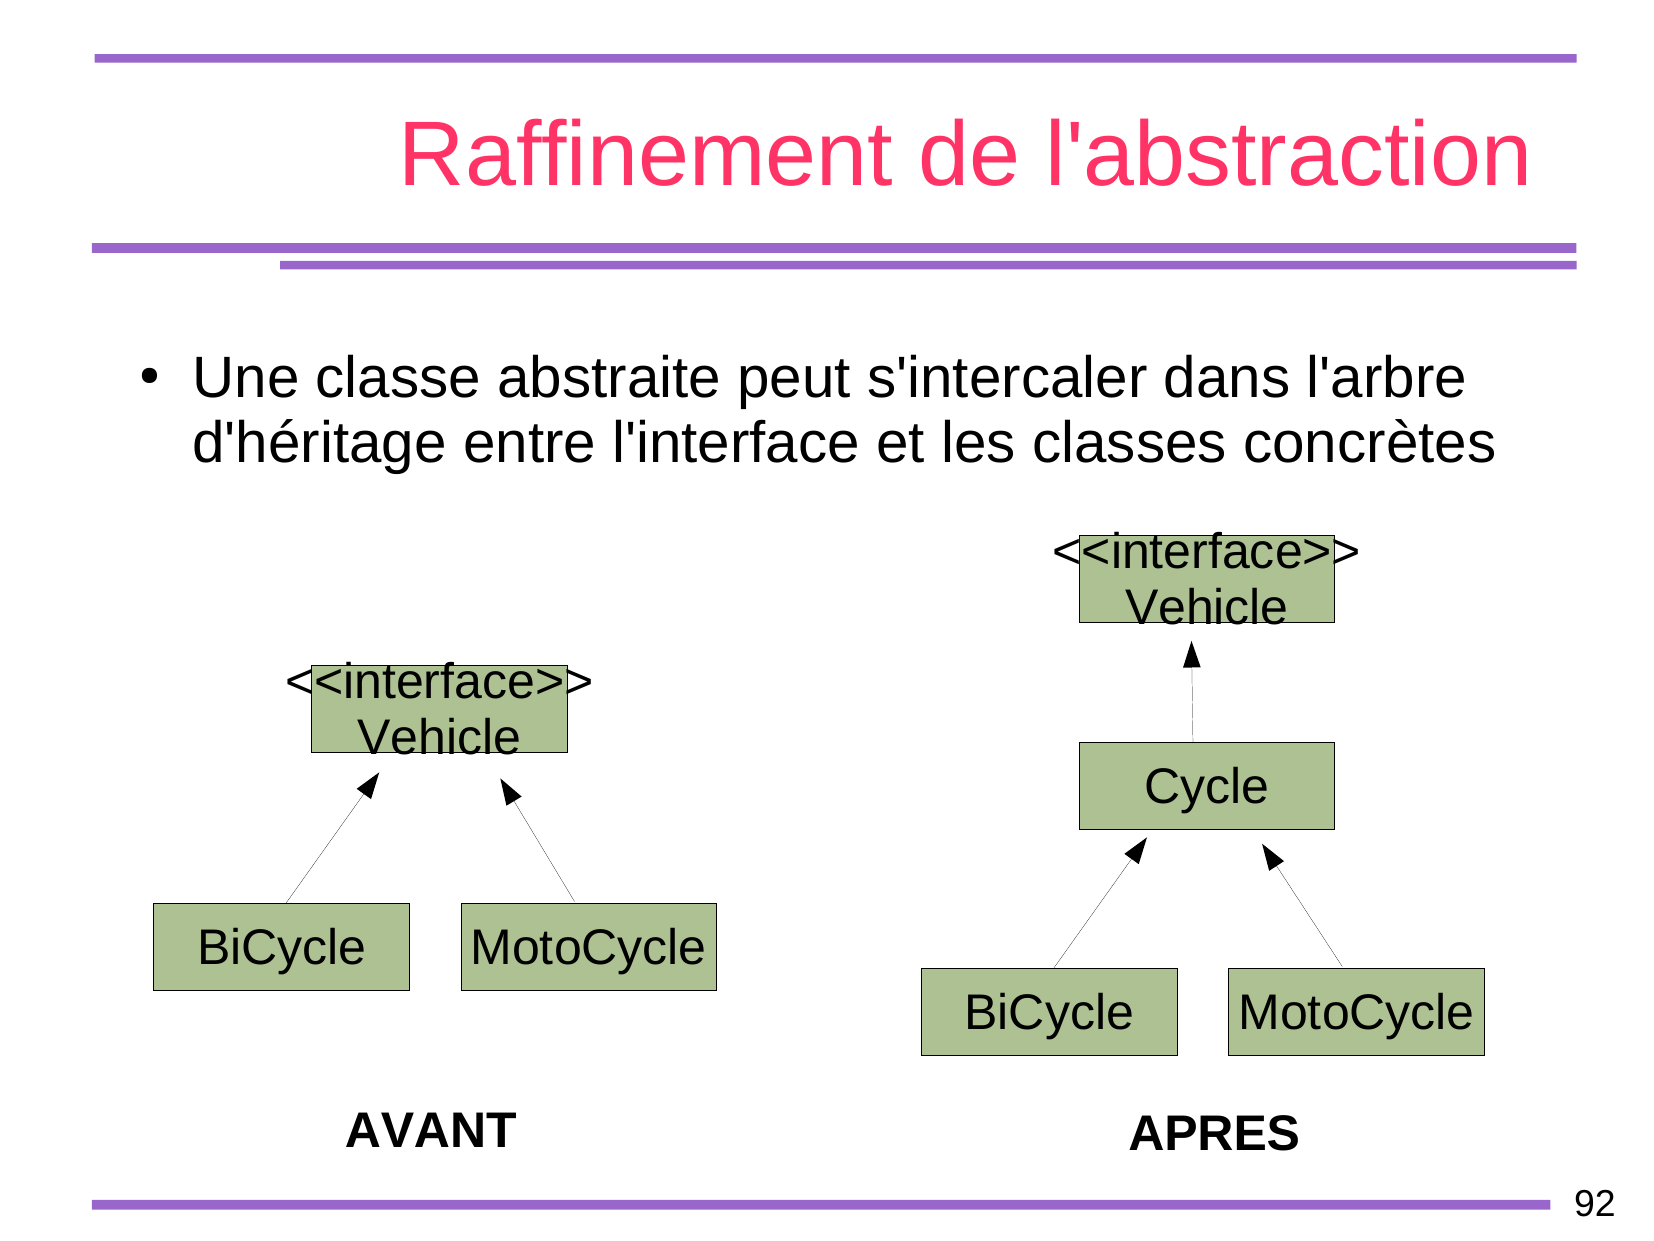

# Raffinement de l'abstraction
Une classe abstraite peut s'intercaler dans l'arbre d'héritage entre l'interface et les classes concrètes
<<interface>>
Vehicle
Cycle
BiCycle
MotoCycle
<<interface>>
Vehicle
BiCycle
MotoCycle
AVANT
APRES